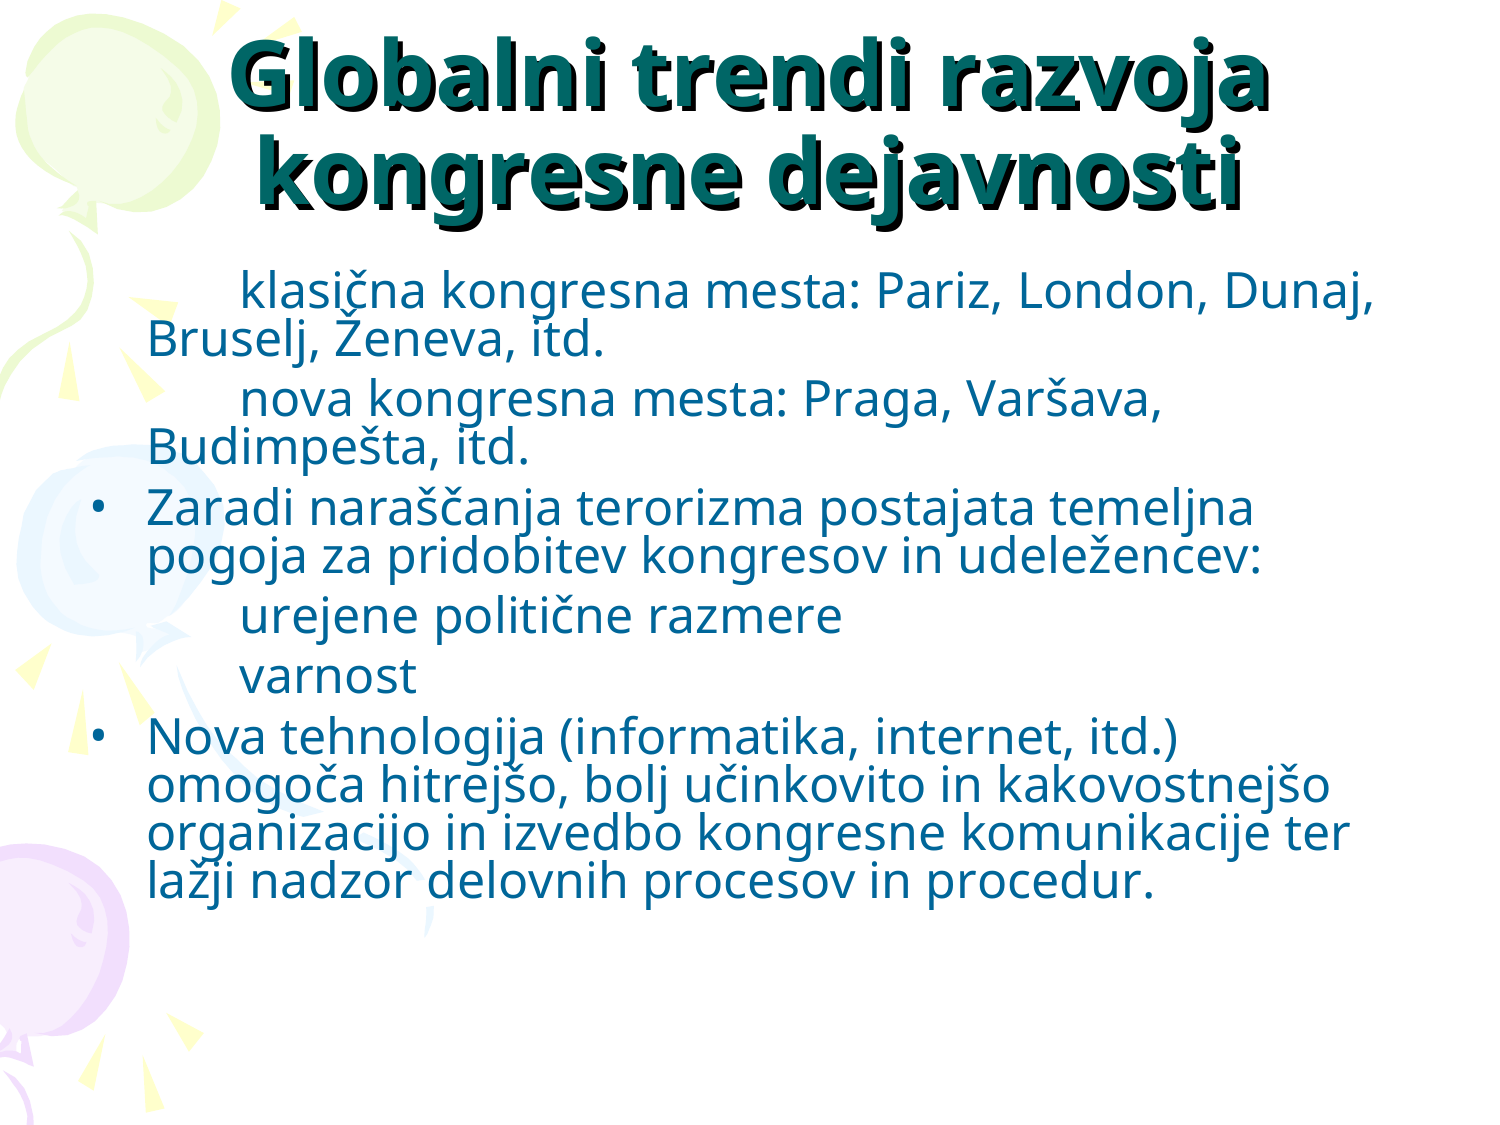

# Globalni trendi razvoja kongresne dejavnosti
		klasična kongresna mesta: Pariz, London, Dunaj, Bruselj, Ženeva, itd.
		nova kongresna mesta: Praga, Varšava, Budimpešta, itd.
Zaradi naraščanja terorizma postajata temeljna pogoja za pridobitev kongresov in udeležencev:
		urejene politične razmere
		varnost
Nova tehnologija (informatika, internet, itd.) omogoča hitrejšo, bolj učinkovito in kakovostnejšo organizacijo in izvedbo kongresne komunikacije ter lažji nadzor delovnih procesov in procedur.